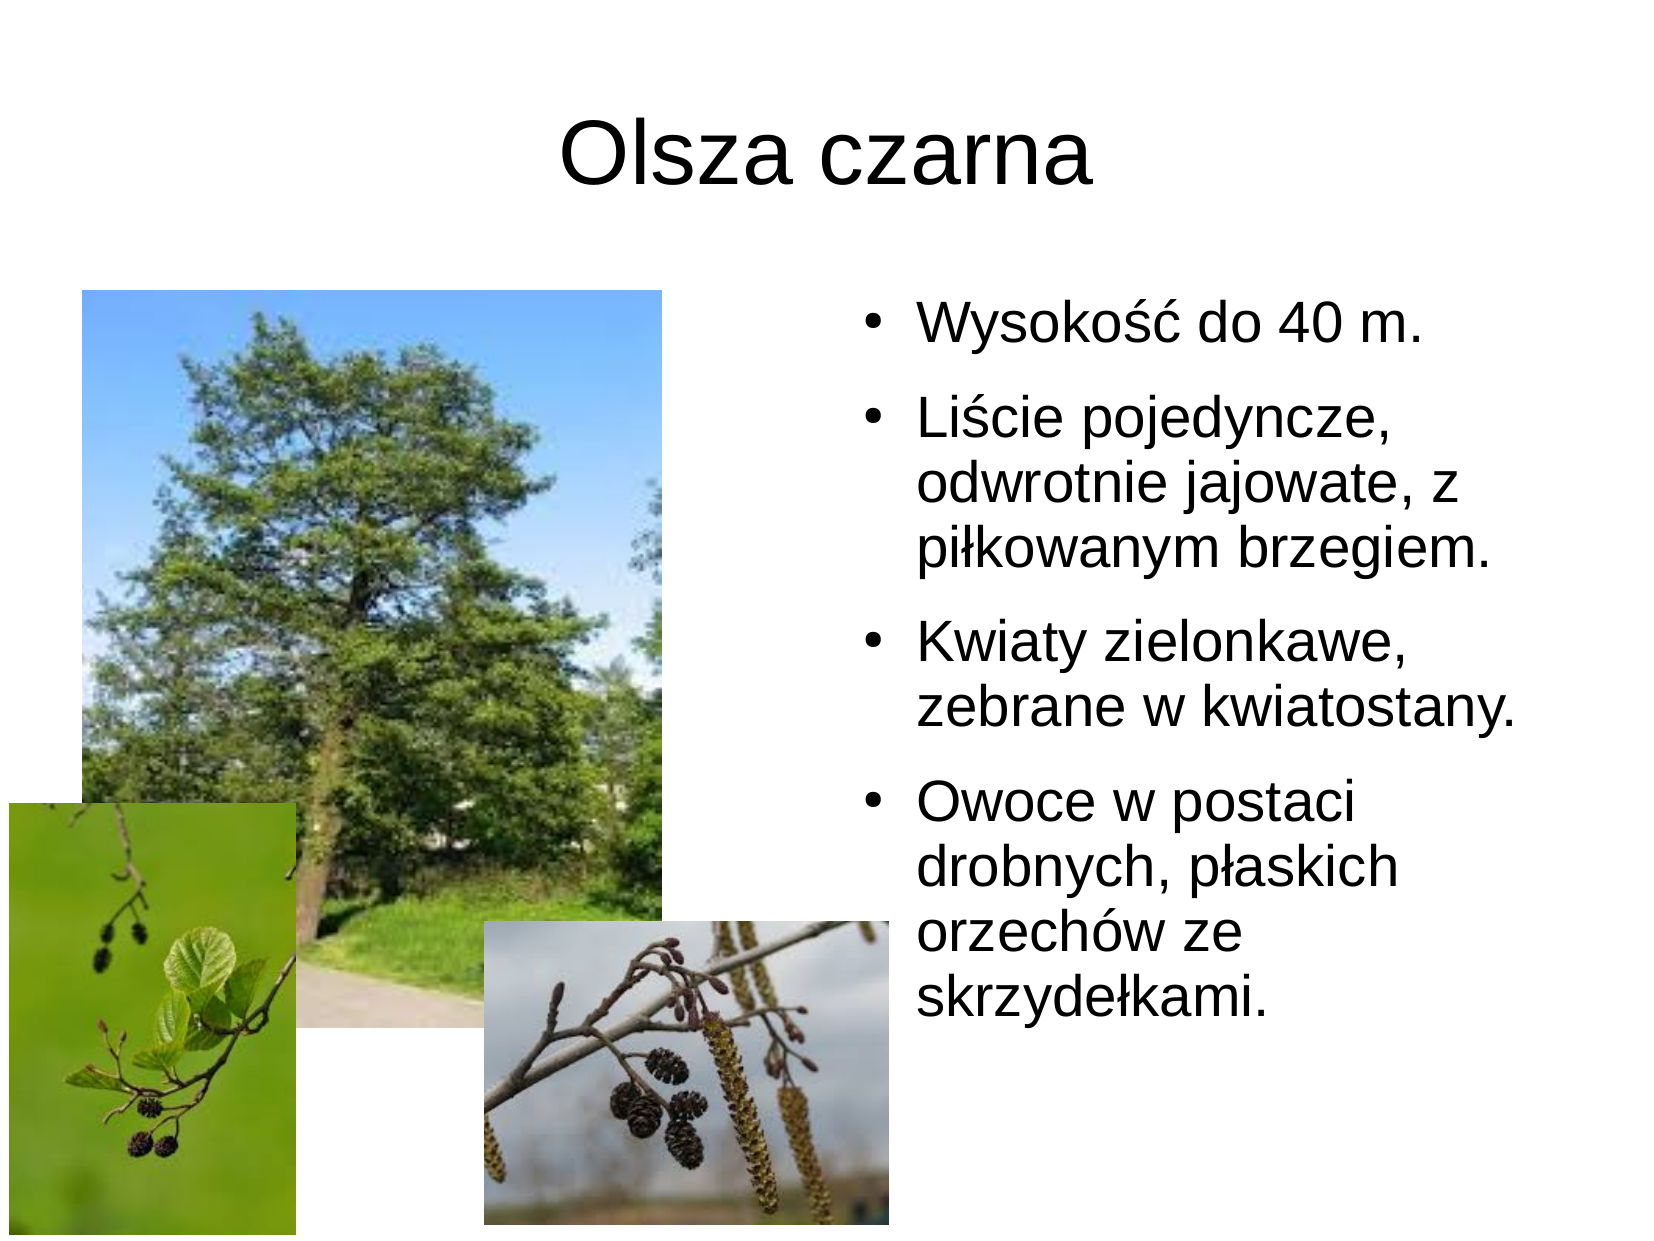

# Olsza czarna
Wysokość do 40 m.
Liście pojedyncze, odwrotnie jajowate, z piłkowanym brzegiem.
Kwiaty zielonkawe, zebrane w kwiatostany.
Owoce w postaci drobnych, płaskich orzechów ze skrzydełkami.